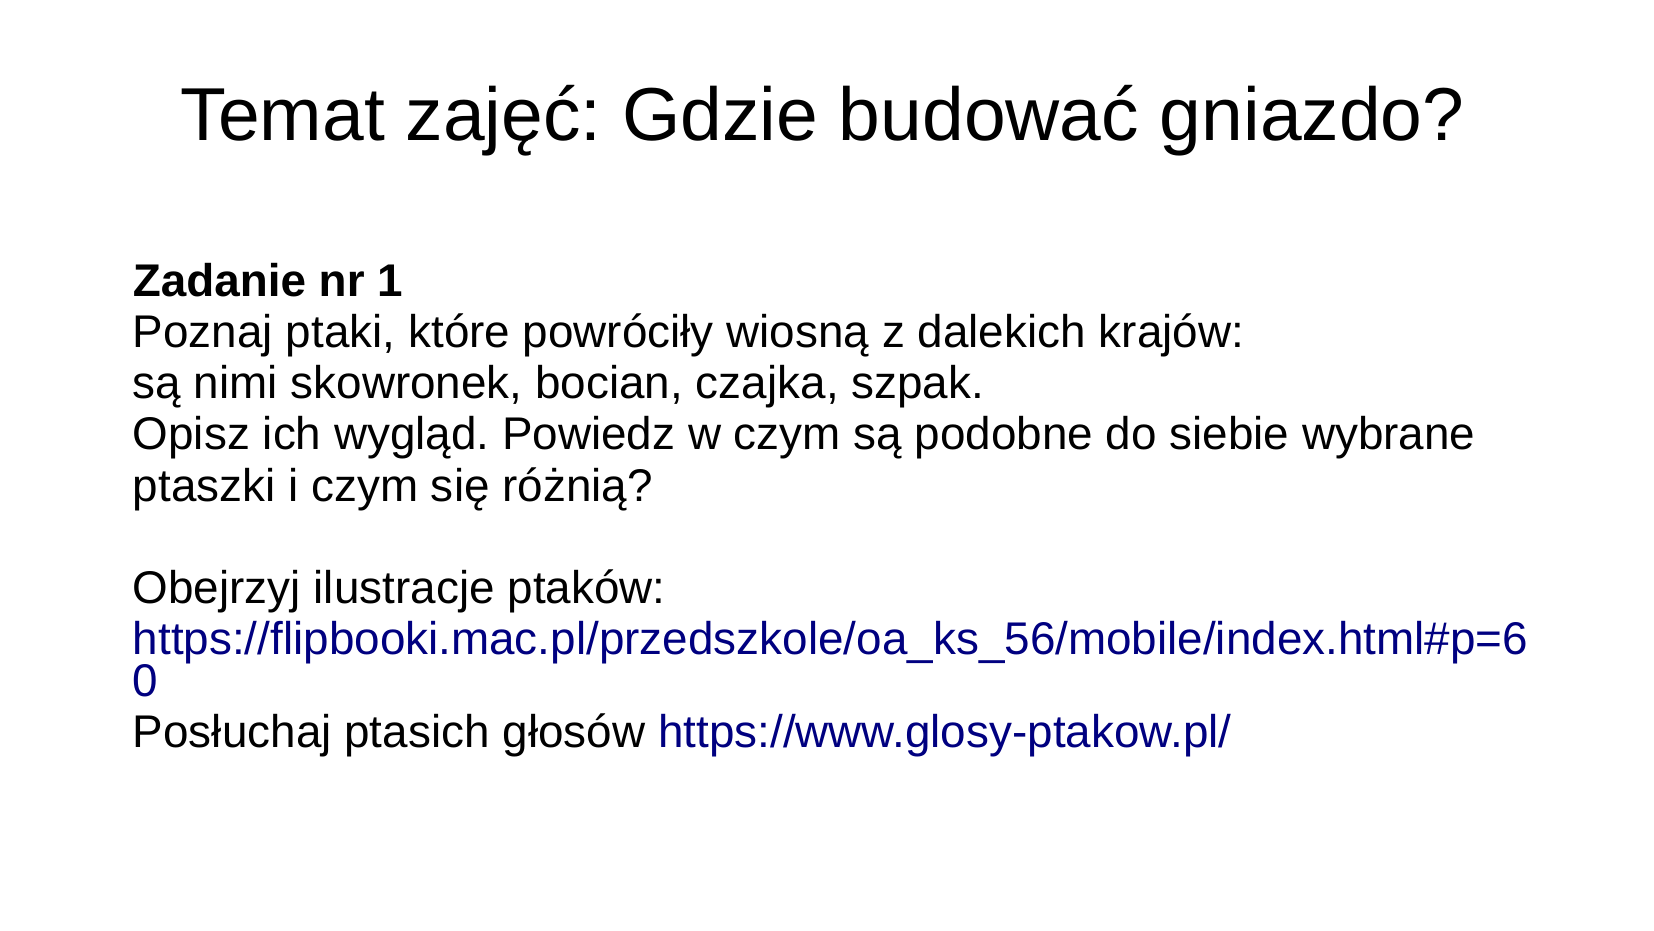

# Temat zajęć: Gdzie budować gniazdo?
Zadanie nr 1
Poznaj ptaki, które powróciły wiosną z dalekich krajów:
są nimi skowronek, bocian, czajka, szpak.
Opisz ich wygląd. Powiedz w czym są podobne do siebie wybrane ptaszki i czym się różnią?
Obejrzyj ilustracje ptaków:
https://flipbooki.mac.pl/przedszkole/oa_ks_56/mobile/index.html#p=60
Posłuchaj ptasich głosów https://www.glosy-ptakow.pl/